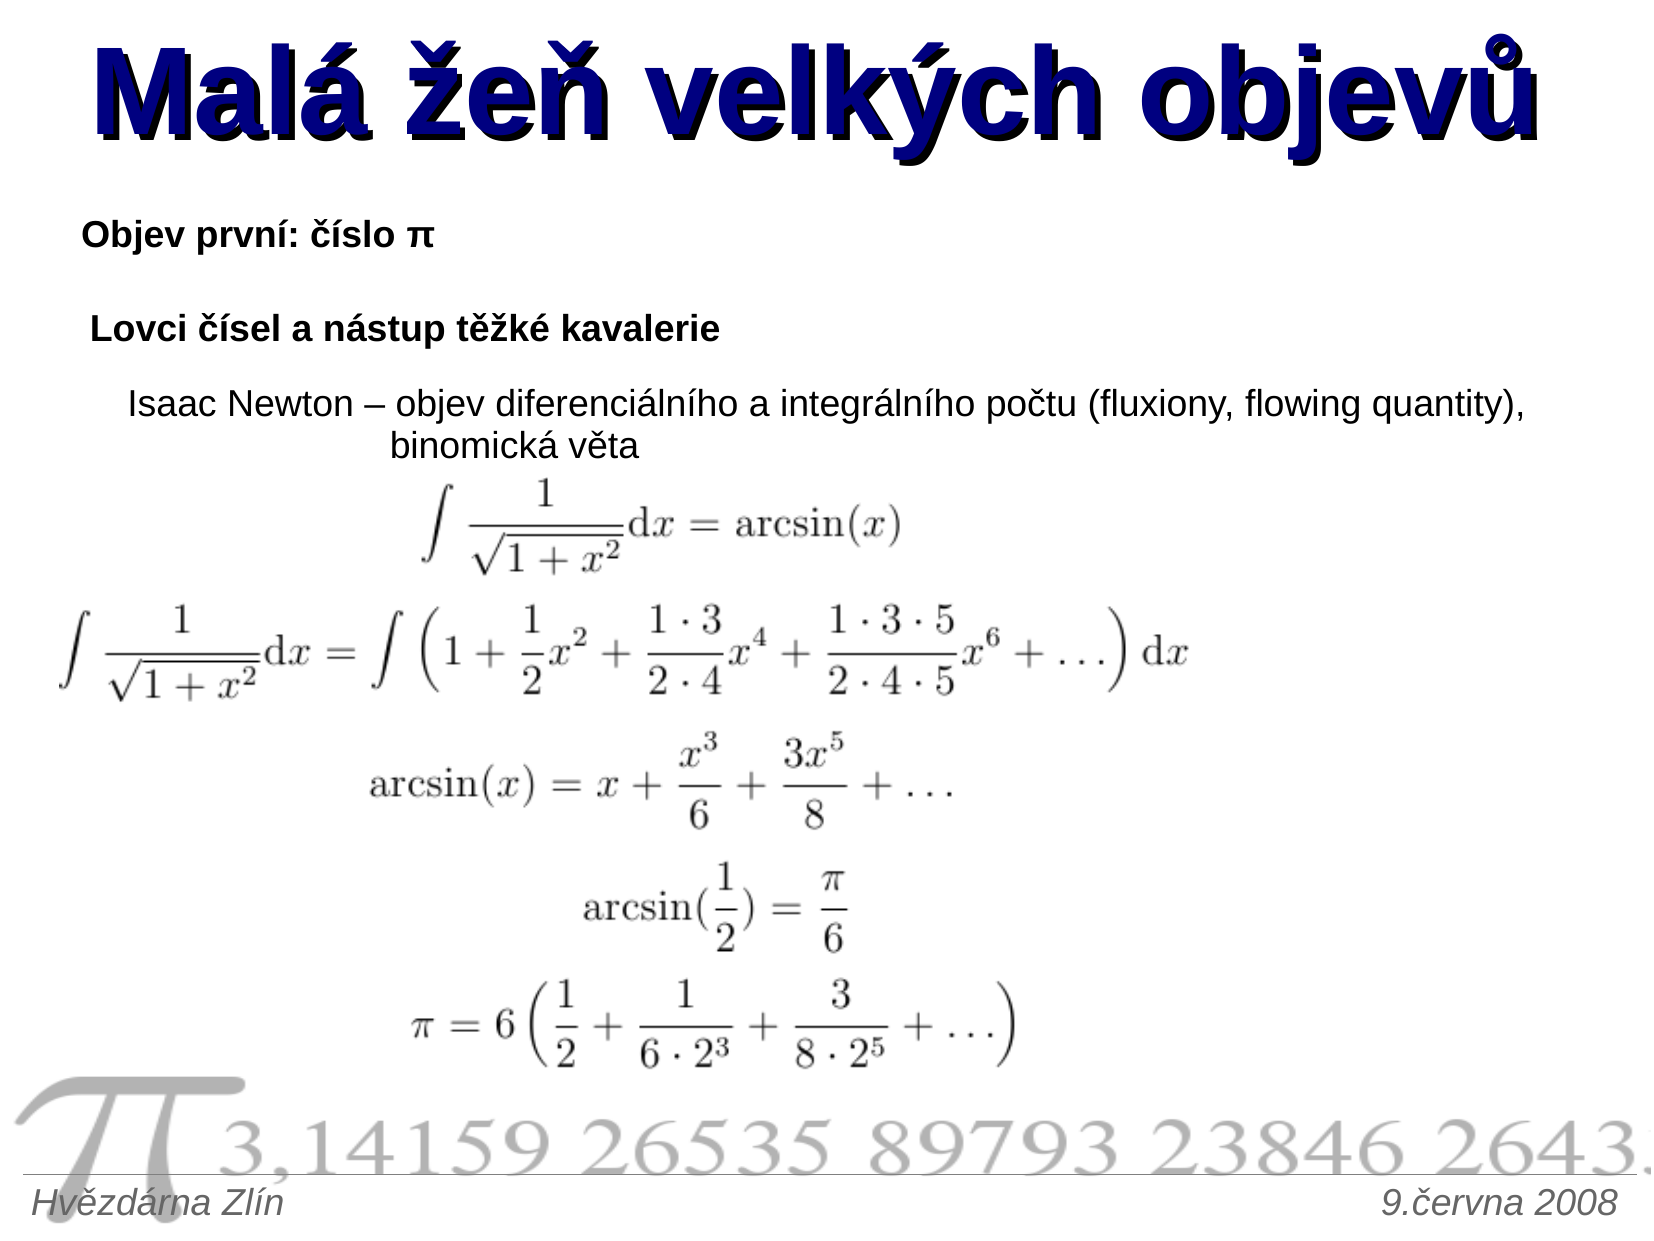

Malá žeň velkých objevů
Objev první: číslo π
Lovci čísel a nástup těžké kavalerie
Isaac Newton – objev diferenciálního a integrálního počtu (fluxiony, flowing quantity),
 binomická věta
Hvězdárna Zlín															9.června 2008